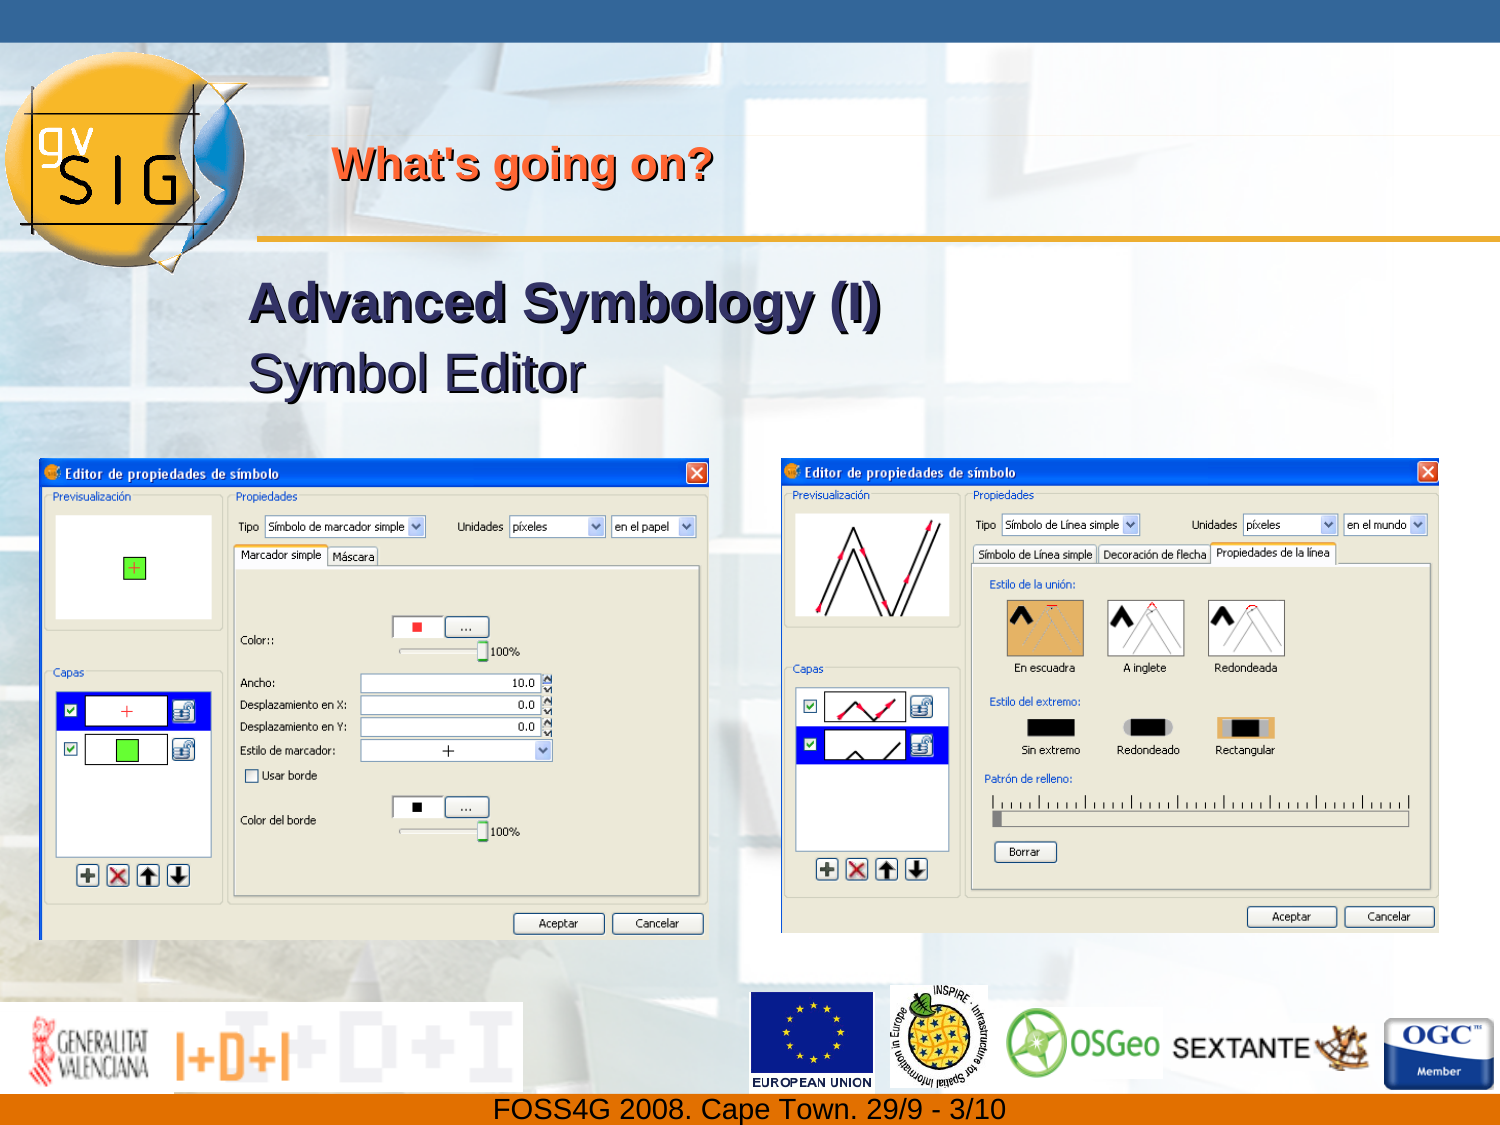

#
What's going on?
Advanced Symbology (I)
Symbol Editor